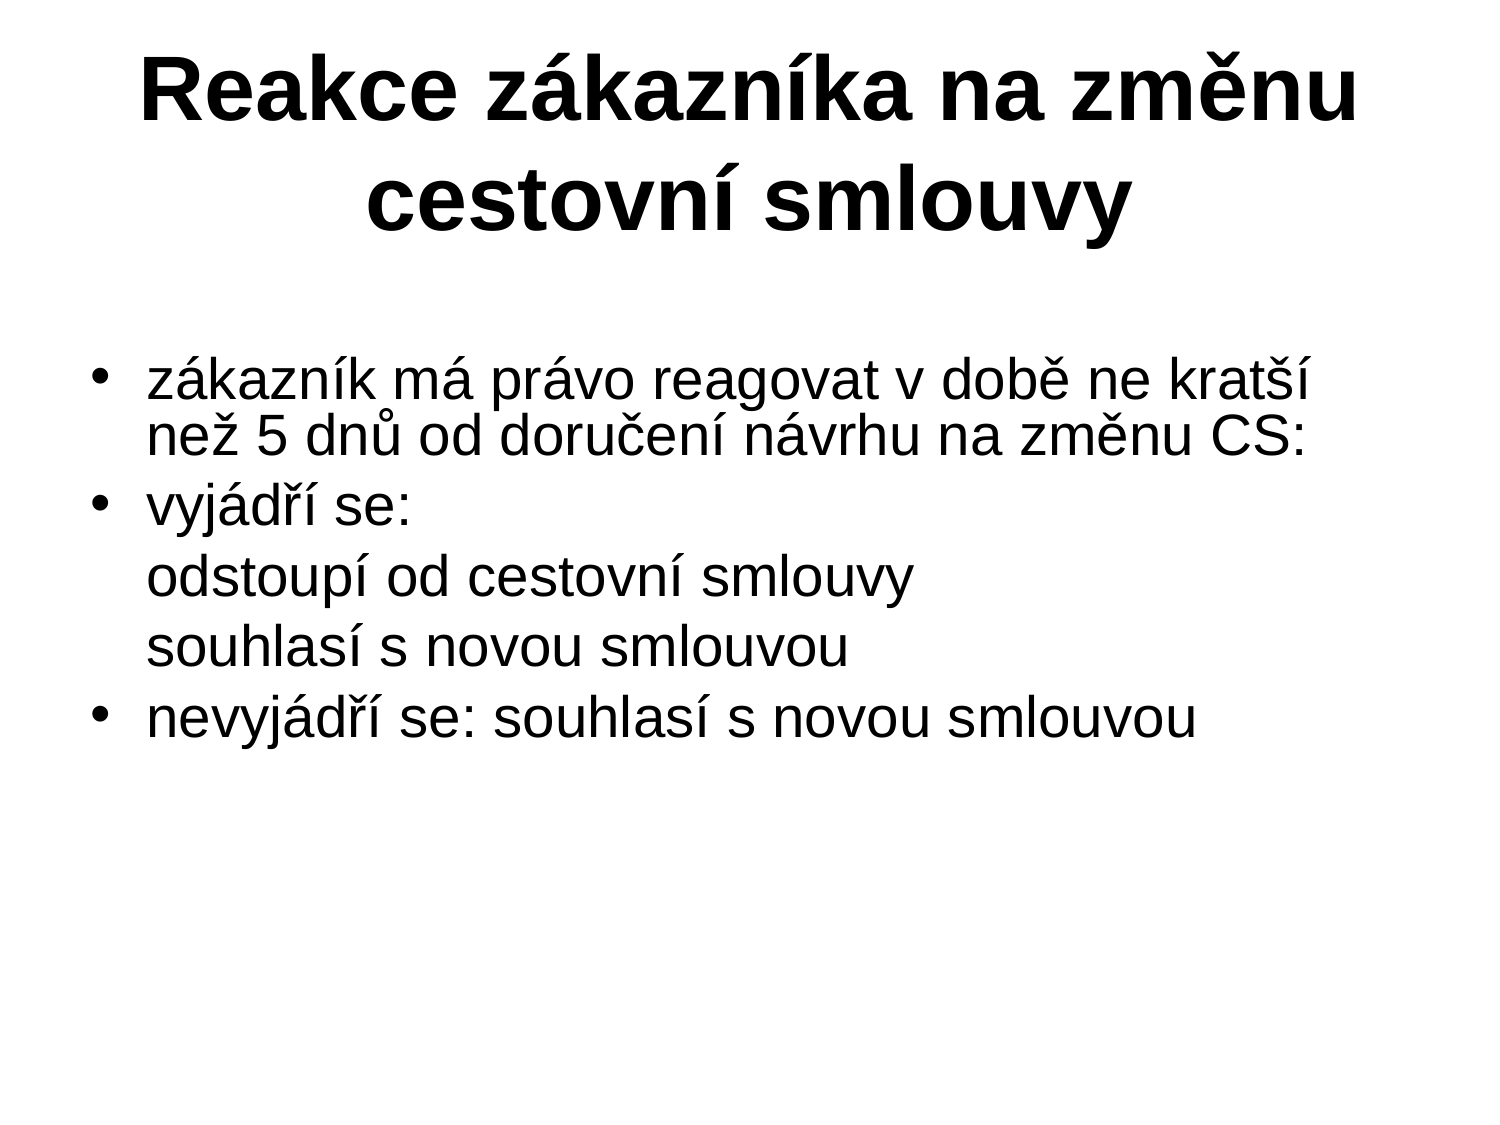

# Reakce zákazníka na změnu cestovní smlouvy
zákazník má právo reagovat v době ne kratší
než 5 dnů od doručení návrhu na změnu CS:
vyjádří se:
	odstoupí od cestovní smlouvy
	souhlasí s novou smlouvou
nevyjádří se: souhlasí s novou smlouvou